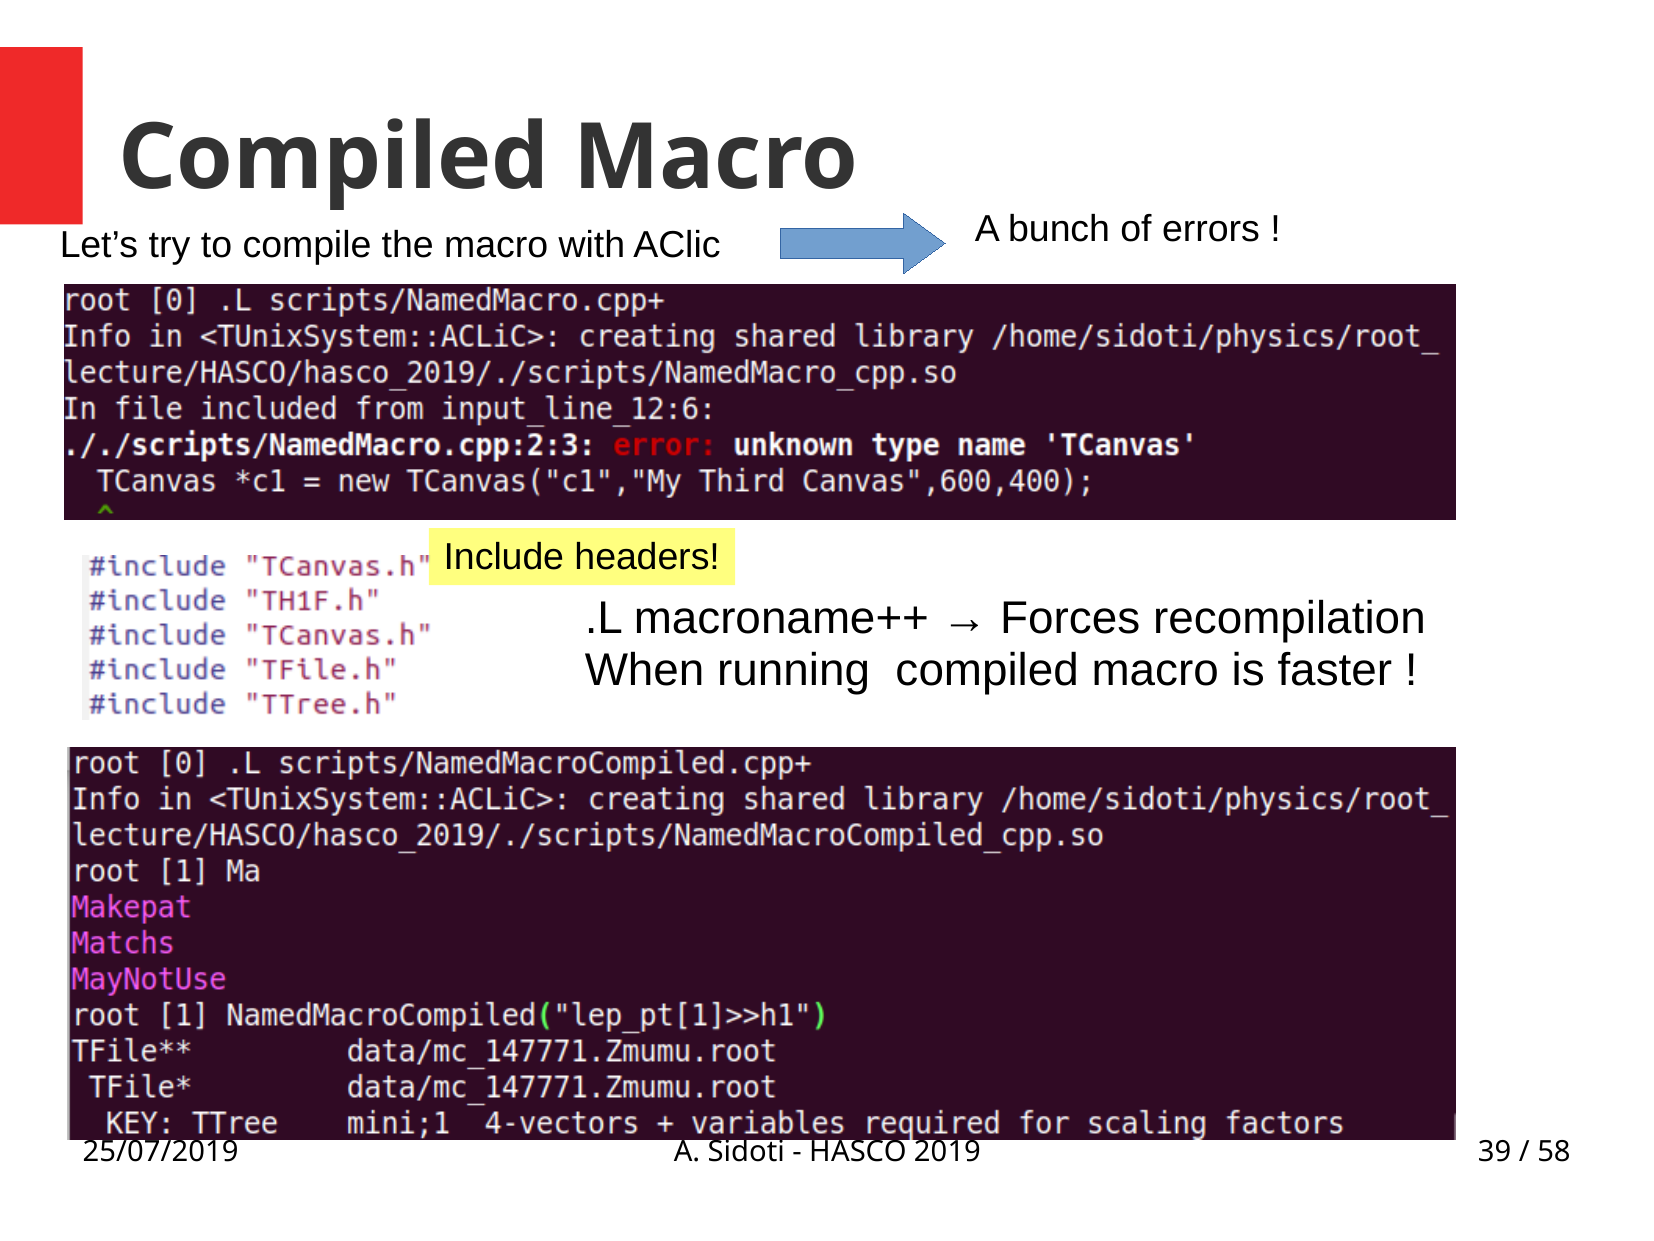

# Compiled Macro
A bunch of errors !
Let’s try to compile the macro with AClic
Include headers!
.L macroname++ → Forces recompilation
When running compiled macro is faster !
25/07/2019
A. Sidoti - HASCO 2019
39